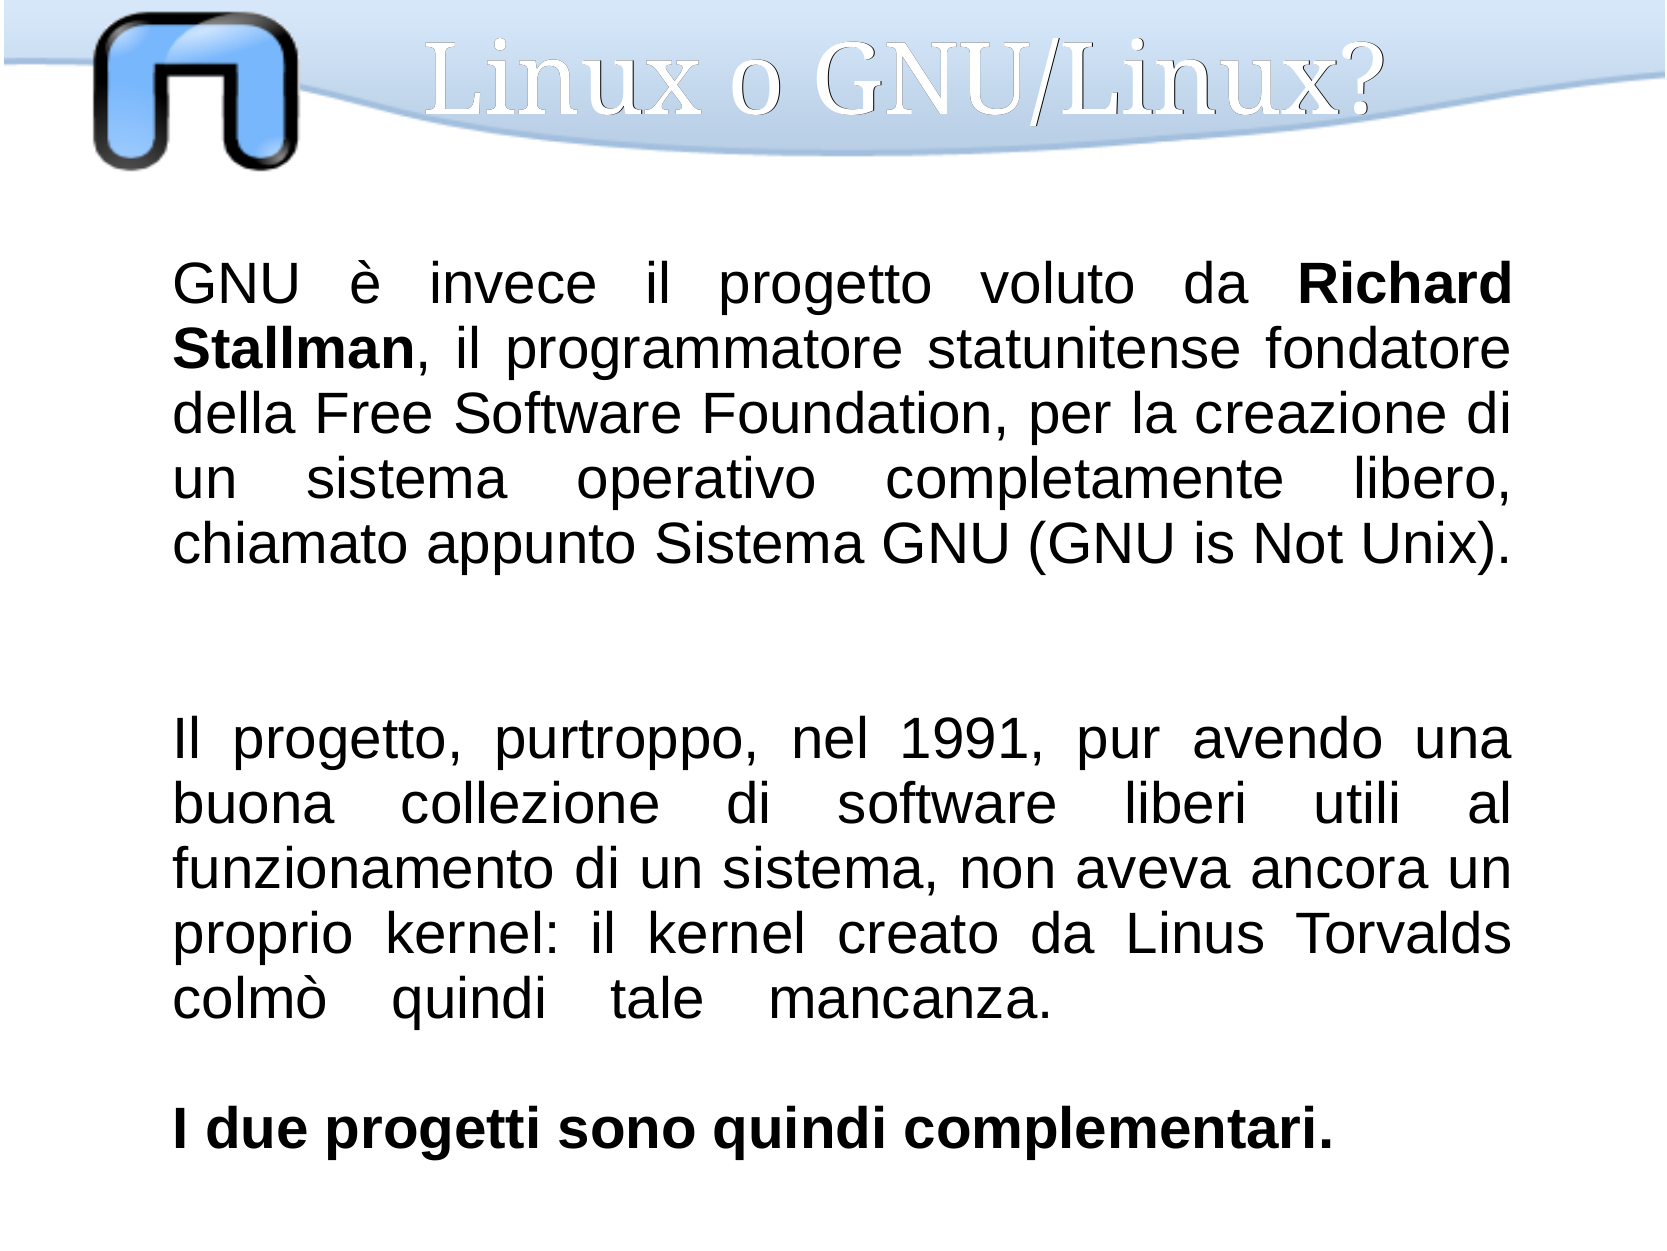

Linux o GNU/Linux?
# GNU è invece il progetto voluto da Richard Stallman, il programmatore statunitense fondatore della Free Software Foundation, per la creazione di un sistema operativo completamente libero, chiamato appunto Sistema GNU (GNU is Not Unix). Il progetto, purtroppo, nel 1991, pur avendo una buona collezione di software liberi utili al funzionamento di un sistema, non aveva ancora un proprio kernel: il kernel creato da Linus Torvalds colmò quindi tale mancanza. I due progetti sono quindi complementari.